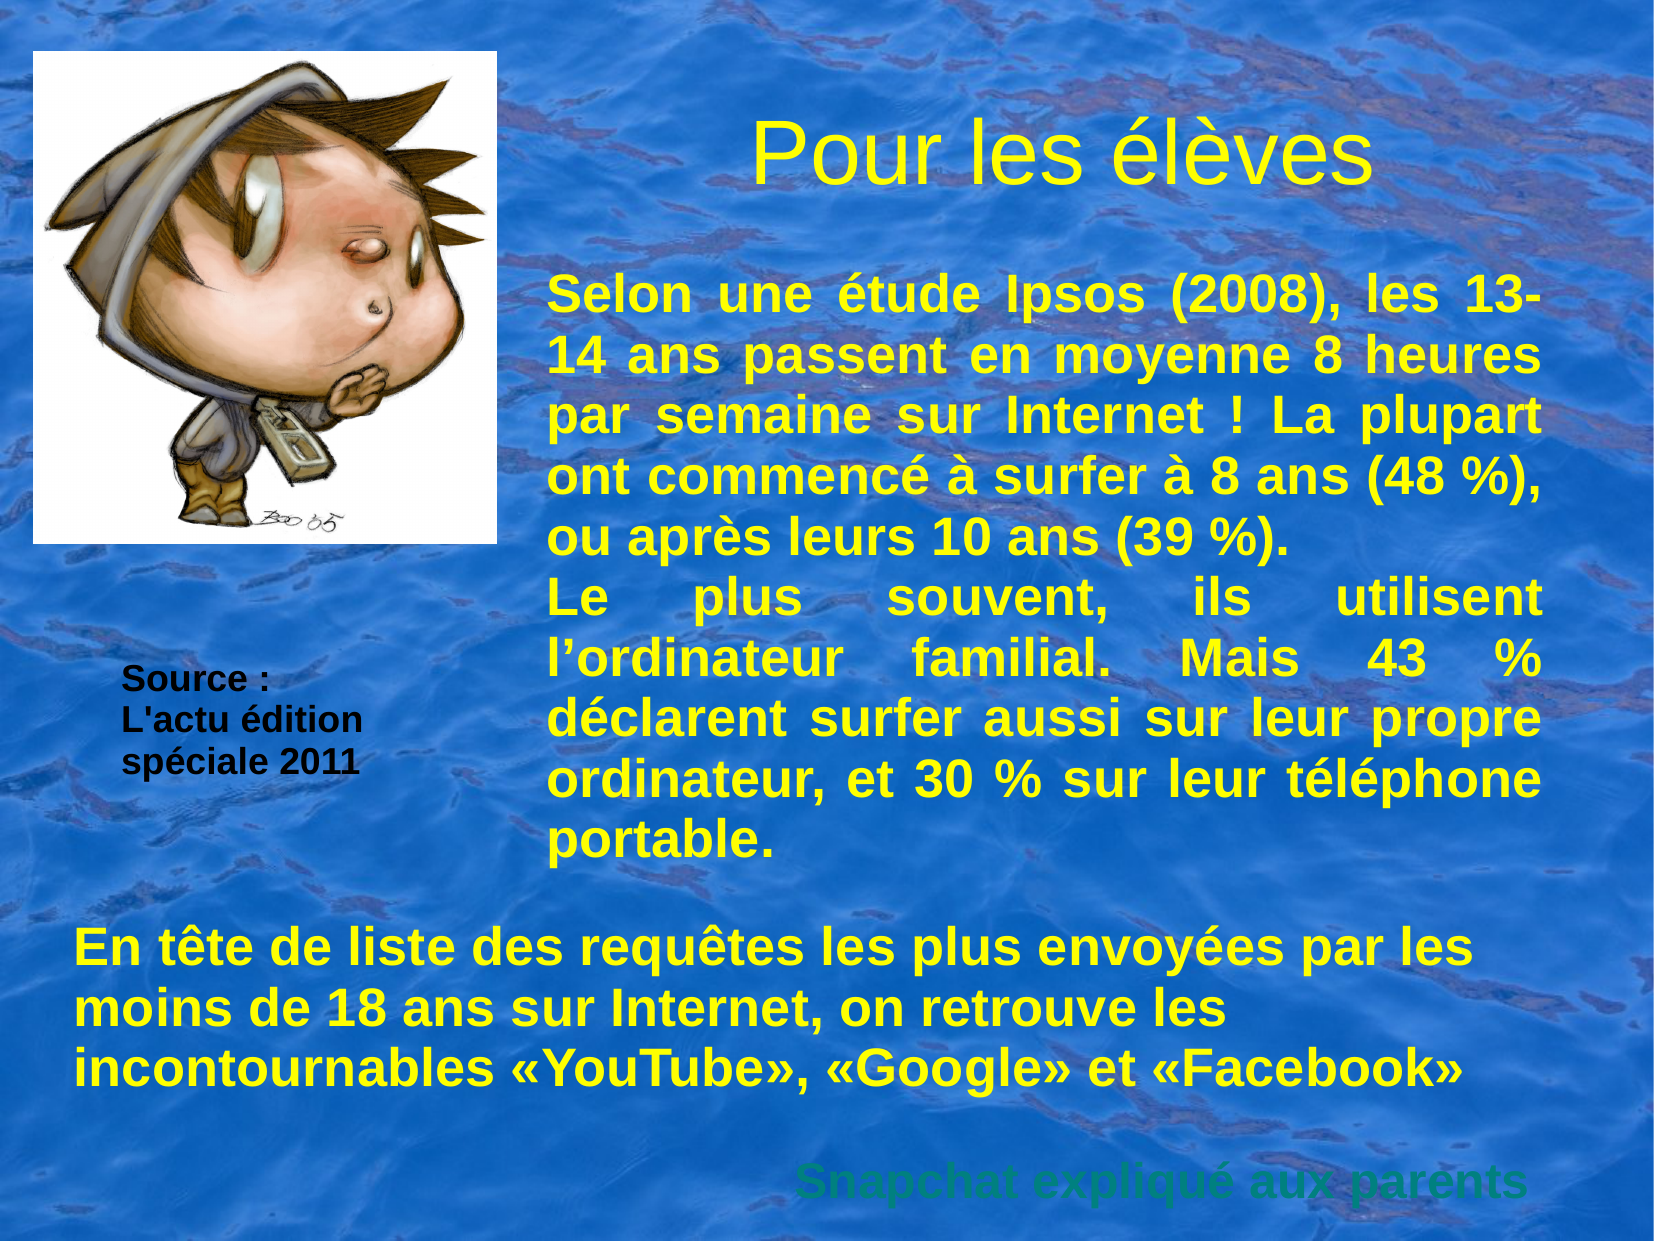

# Pour les élèves
Selon une étude Ipsos (2008), les 13-14 ans passent en moyenne 8 heures par semaine sur Internet ! La plupart ont commencé à surfer à 8 ans (48 %), ou après leurs 10 ans (39 %).
Le plus souvent, ils utilisent l’ordinateur familial. Mais 43 % déclarent surfer aussi sur leur propre ordinateur, et 30 % sur leur téléphone portable.
Source :
L'actu édition spéciale 2011
En tête de liste des requêtes les plus envoyées par les moins de 18 ans sur Internet, on retrouve les incontournables «YouTube», «Google» et «Facebook»
Snapchat expliqué aux parents